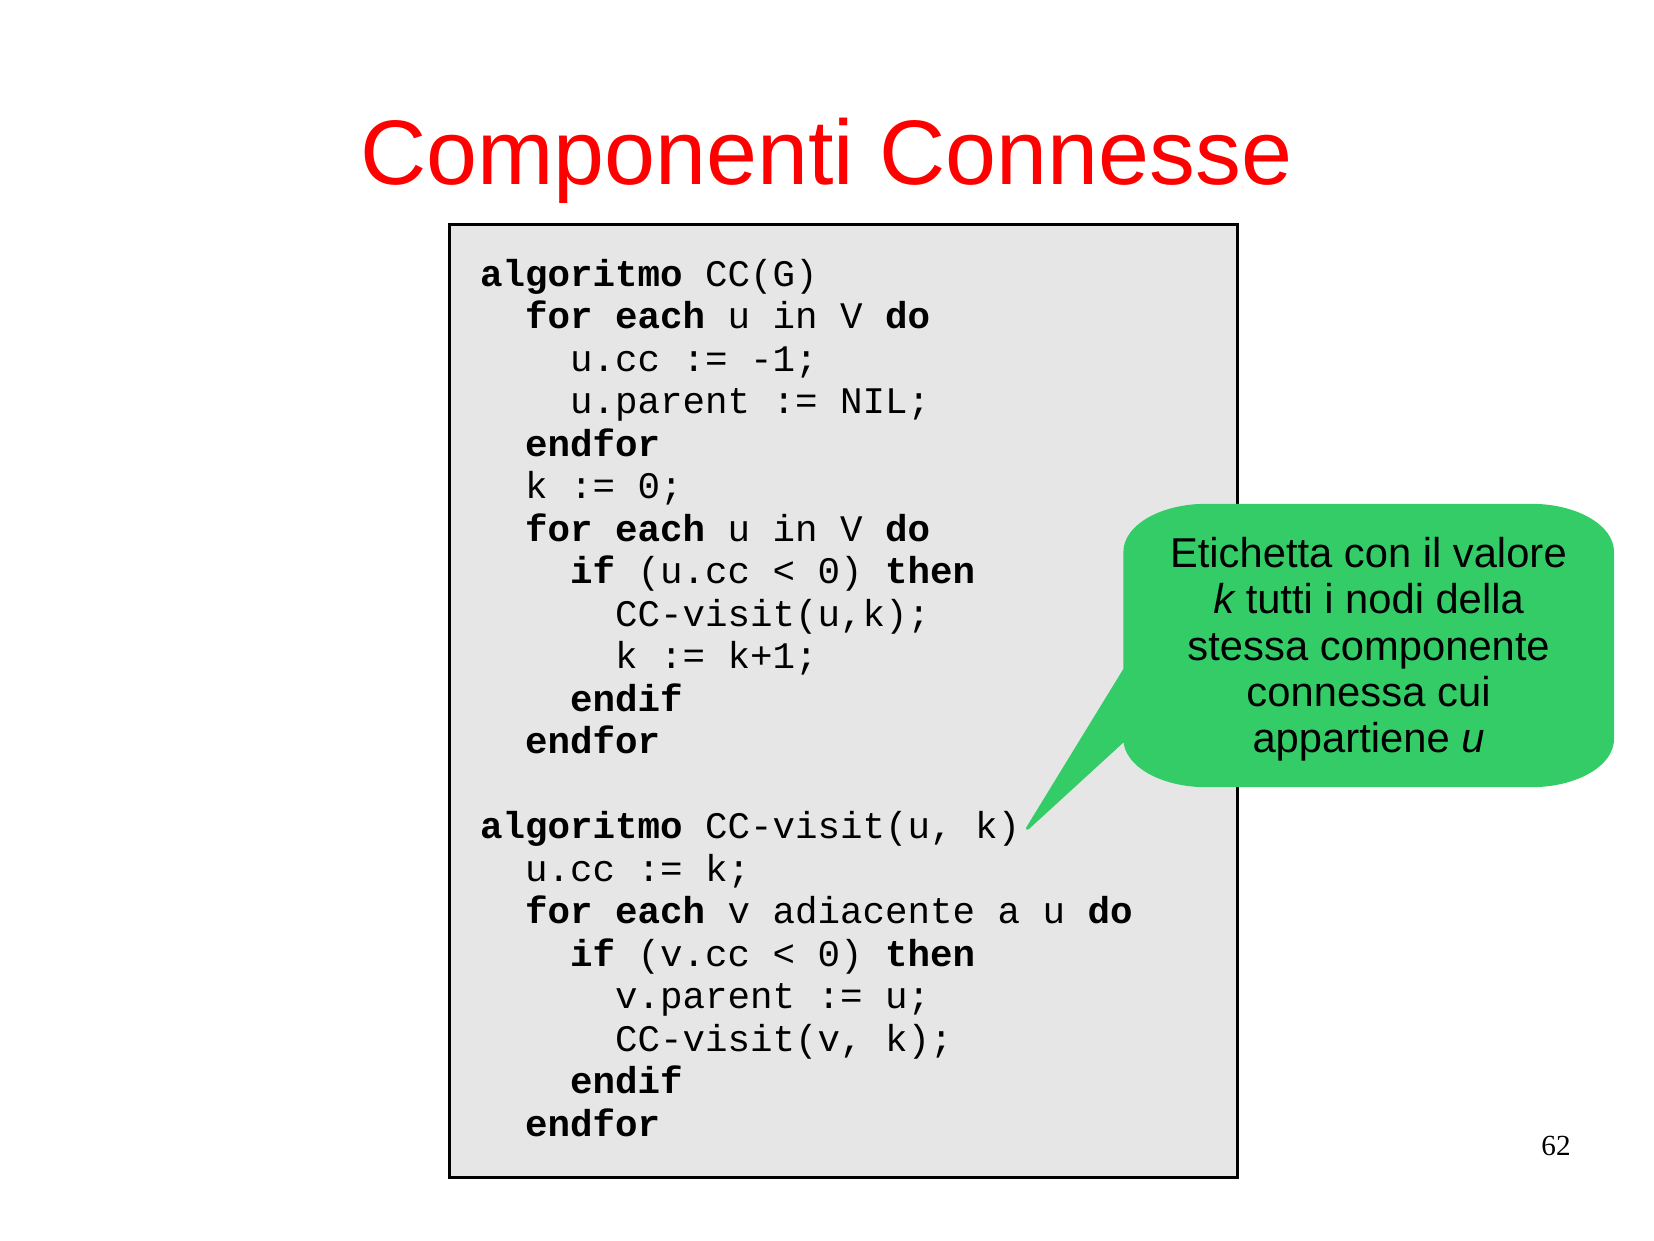

# Componenti Connesse
algoritmo CC(G)
 for each u in V do
 u.cc := -1;
 u.parent := NIL;
 endfor
 k := 0;
 for each u in V do
 if (u.cc < 0) then
 CC-visit(u,k);
 k := k+1;
 endif
 endfor
algoritmo CC-visit(u, k)
 u.cc := k;
 for each v adiacente a u do
 if (v.cc < 0) then
 v.parent := u;
 CC-visit(v, k);
 endif
 endfor
Etichetta con il valore k tutti i nodi della stessa componente connessa cui appartiene u
Algoritmi e Strutture Dati
62